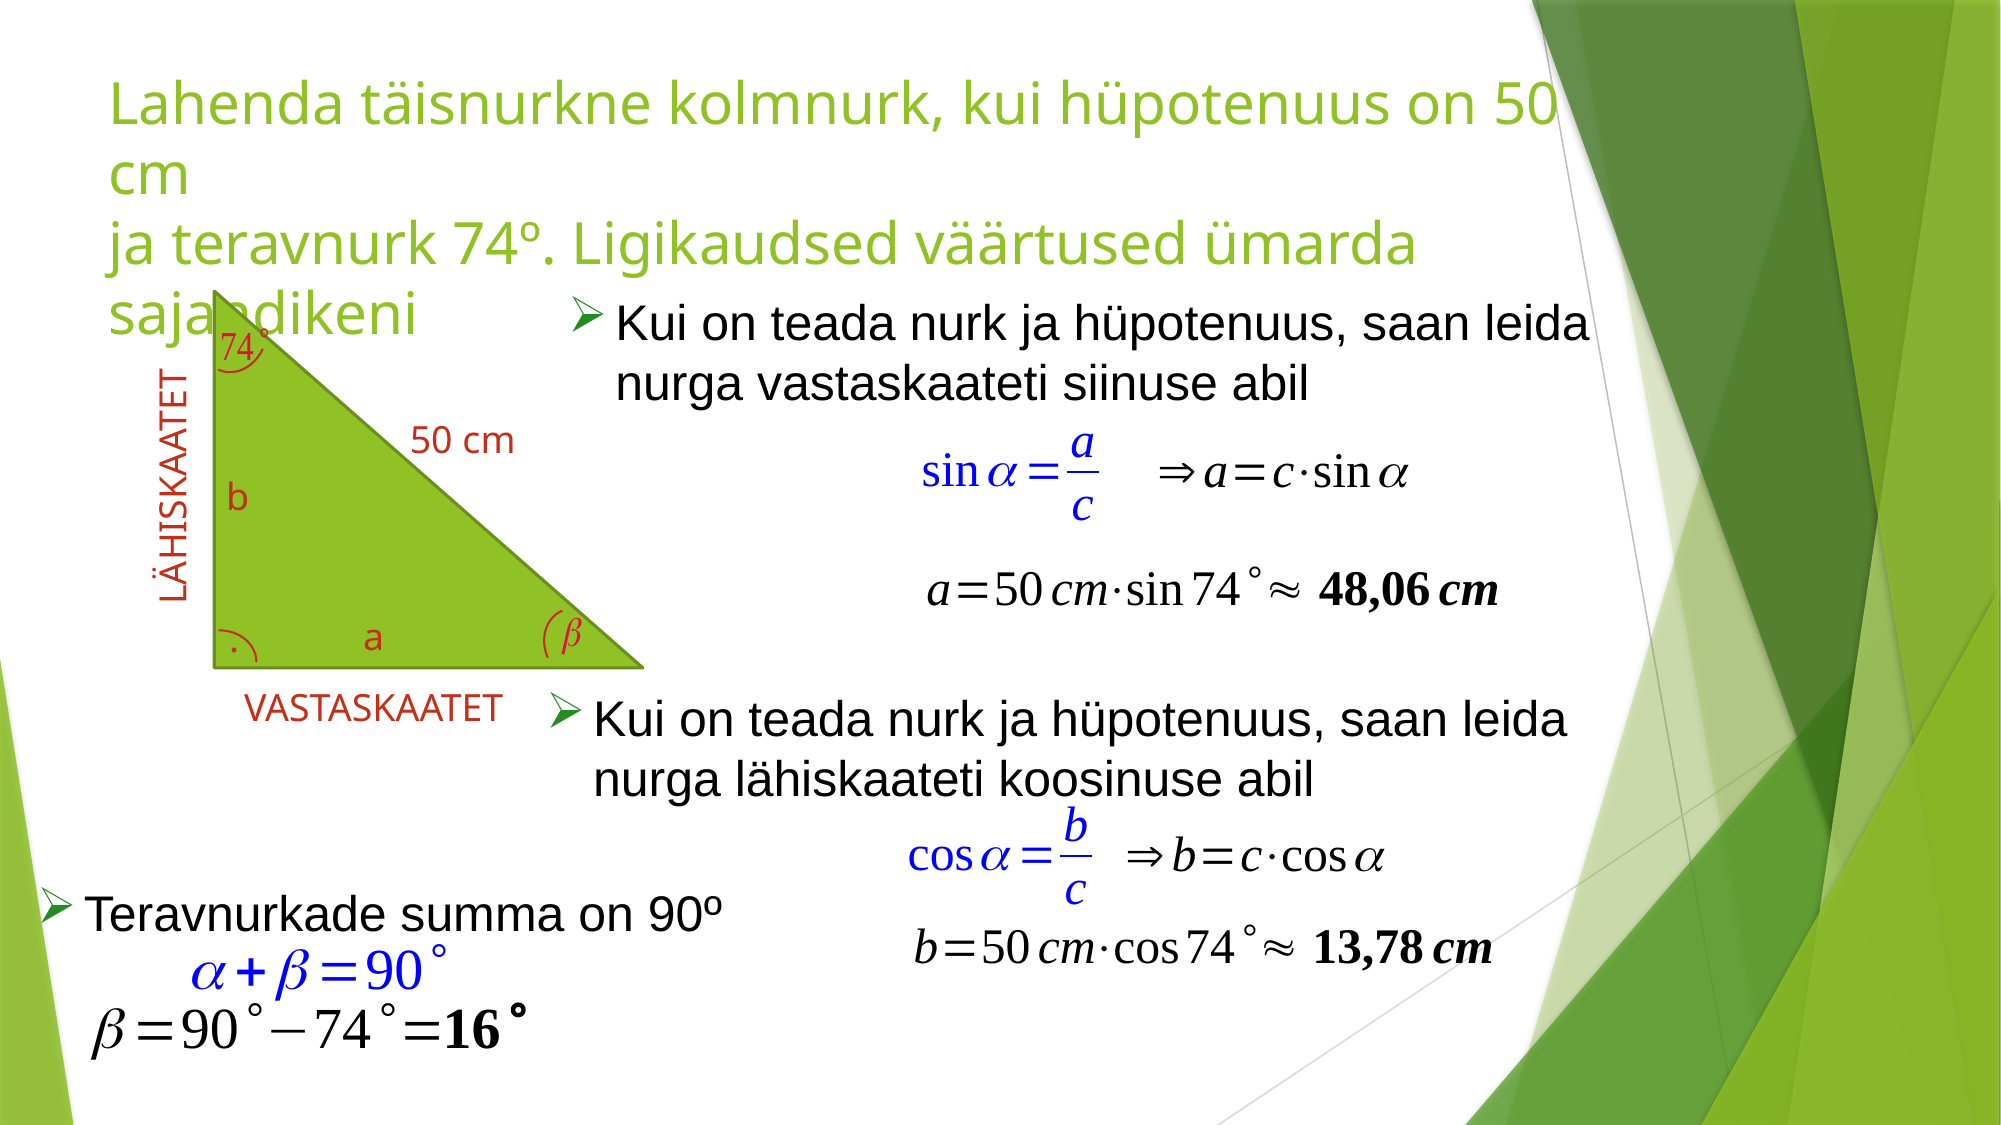

# Lahenda täisnurkne kolmnurk, kui hüpotenuus on 50 cm ja teravnurk 74º. Ligikaudsed väärtused ümarda sajandikeni
Kui on teada nurk ja hüpotenuus, saan leida
nurga vastaskaateti siinuse abil
50 cm
LÄHISKAATET
b
a
.
VASTASKAATET
Kui on teada nurk ja hüpotenuus, saan leida
nurga lähiskaateti koosinuse abil
Teravnurkade summa on 90º